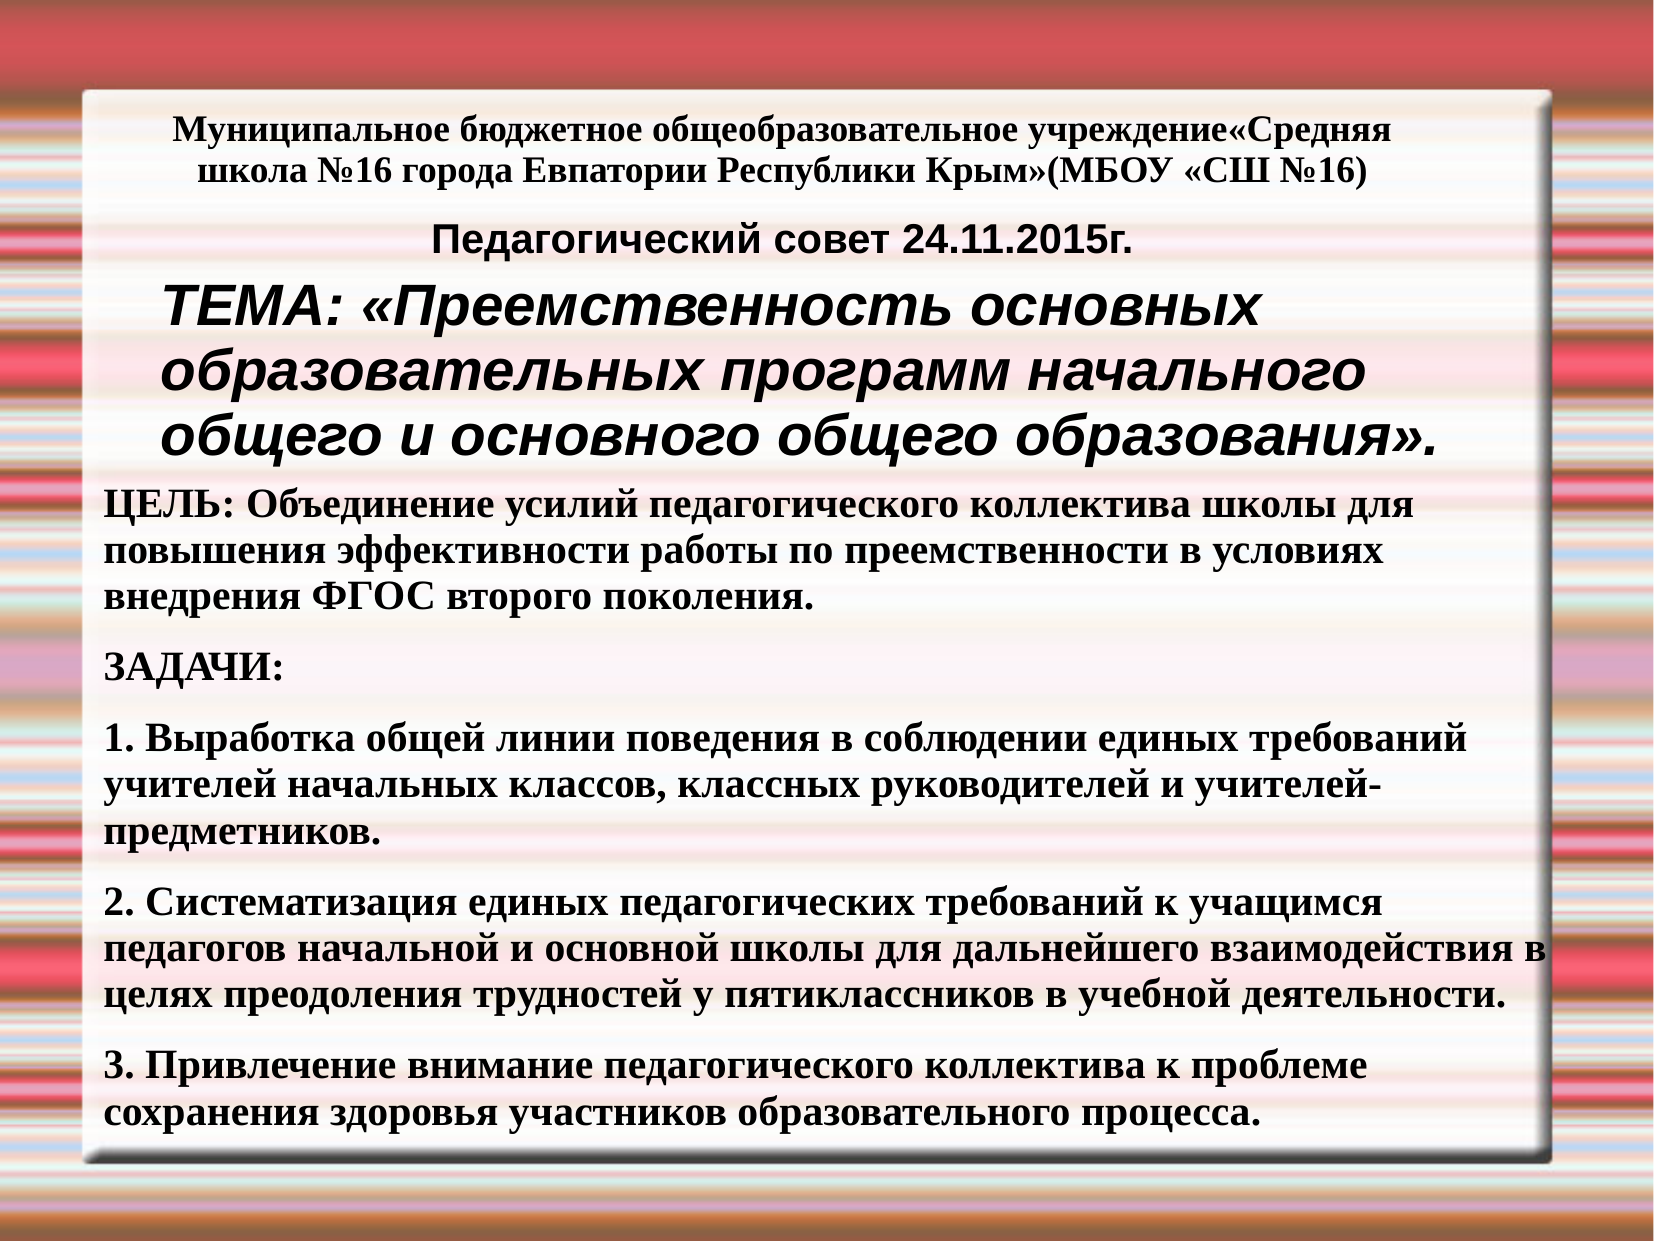

Муниципальное бюджетное общеобразовательное учреждение«Средняя школа №16 города Евпатории Республики Крым»(МБОУ «СШ №16)
Педагогический совет 24.11.2015г.
ТЕМА: «Преемственность основных образовательных программ начального общего и основного общего образования».
ЦЕЛЬ: Объединение усилий педагогического коллектива школы для повышения эффективности работы по преемственности в условиях внедрения ФГОС второго поколения.
ЗАДАЧИ:
1. Выработка общей линии поведения в соблюдении единых требований учителей начальных классов, классных руководителей и учителей-предметников.
2. Систематизация единых педагогических требований к учащимся педагогов начальной и основной школы для дальнейшего взаимодействия в целях преодоления трудностей у пятиклассников в учебной деятельности.
3. Привлечение внимание педагогического коллектива к проблеме сохранения здоровья участников образовательного процесса.